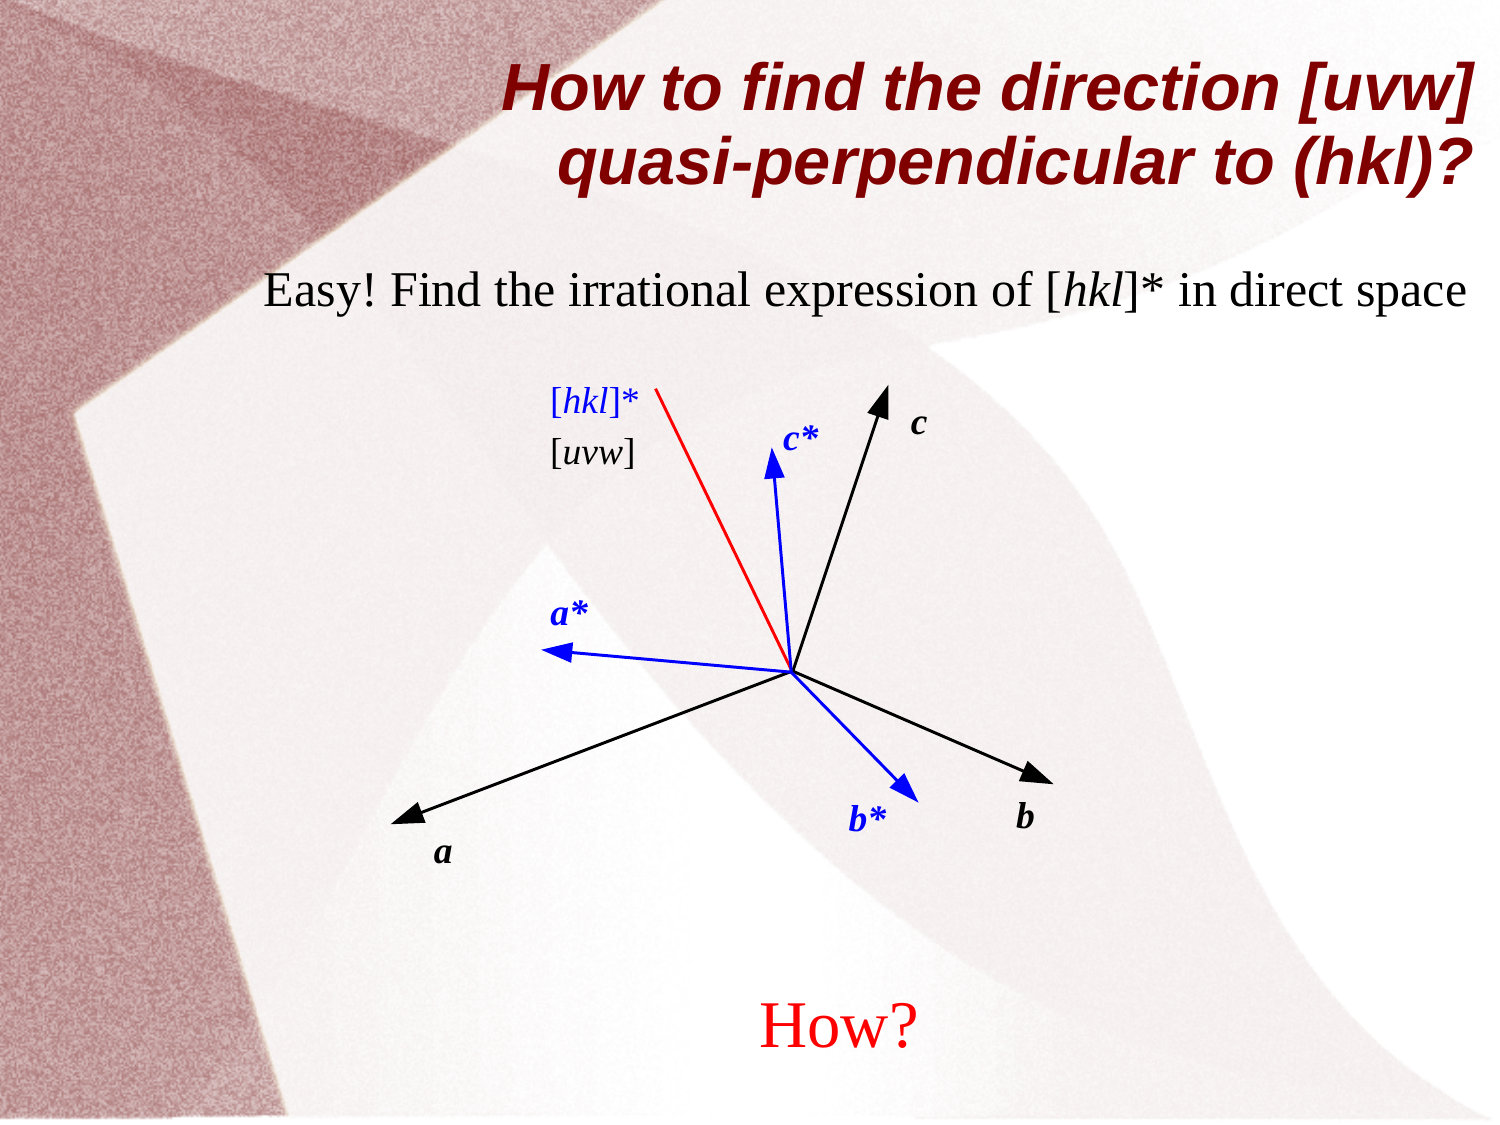

# How to find the direction [uvw] quasi-perpendicular to (hkl)?
Easy! Find the irrational expression of [hkl]* in direct space
[hkl]*
c
b
a
c*
a*
b*
[uvw]
How?